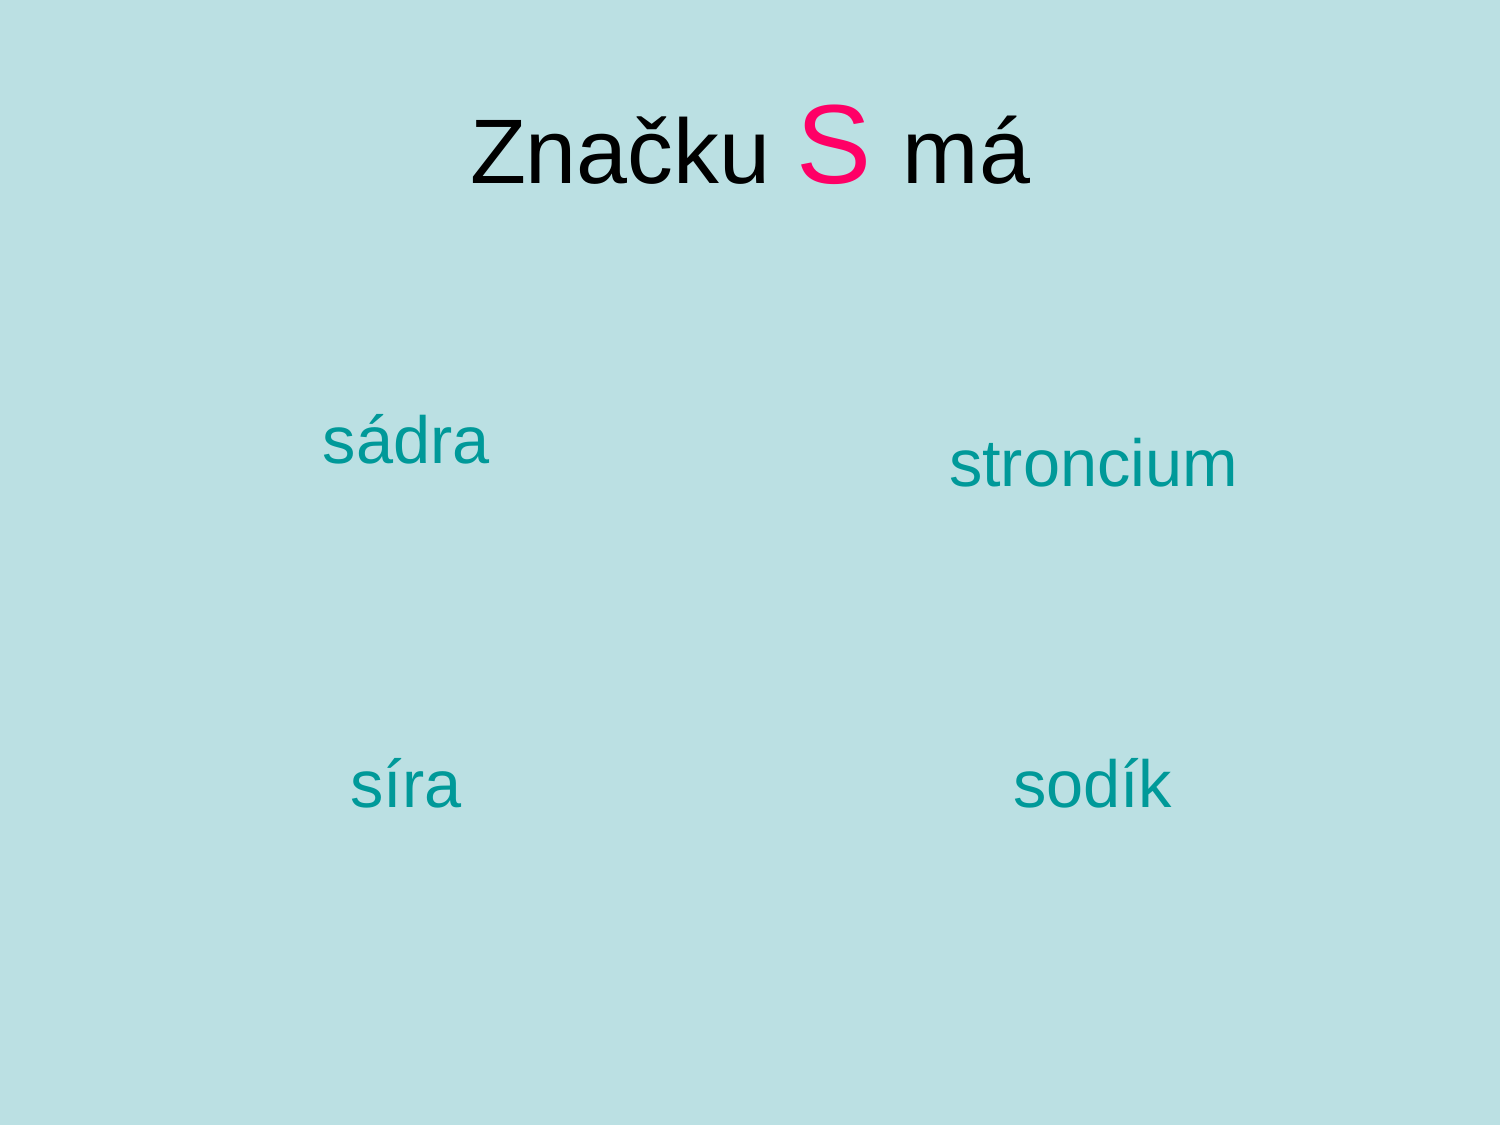

# Značku S má
| sádra |
| --- |
| stroncium |
| --- |
| síra |
| --- |
| sodík |
| --- |